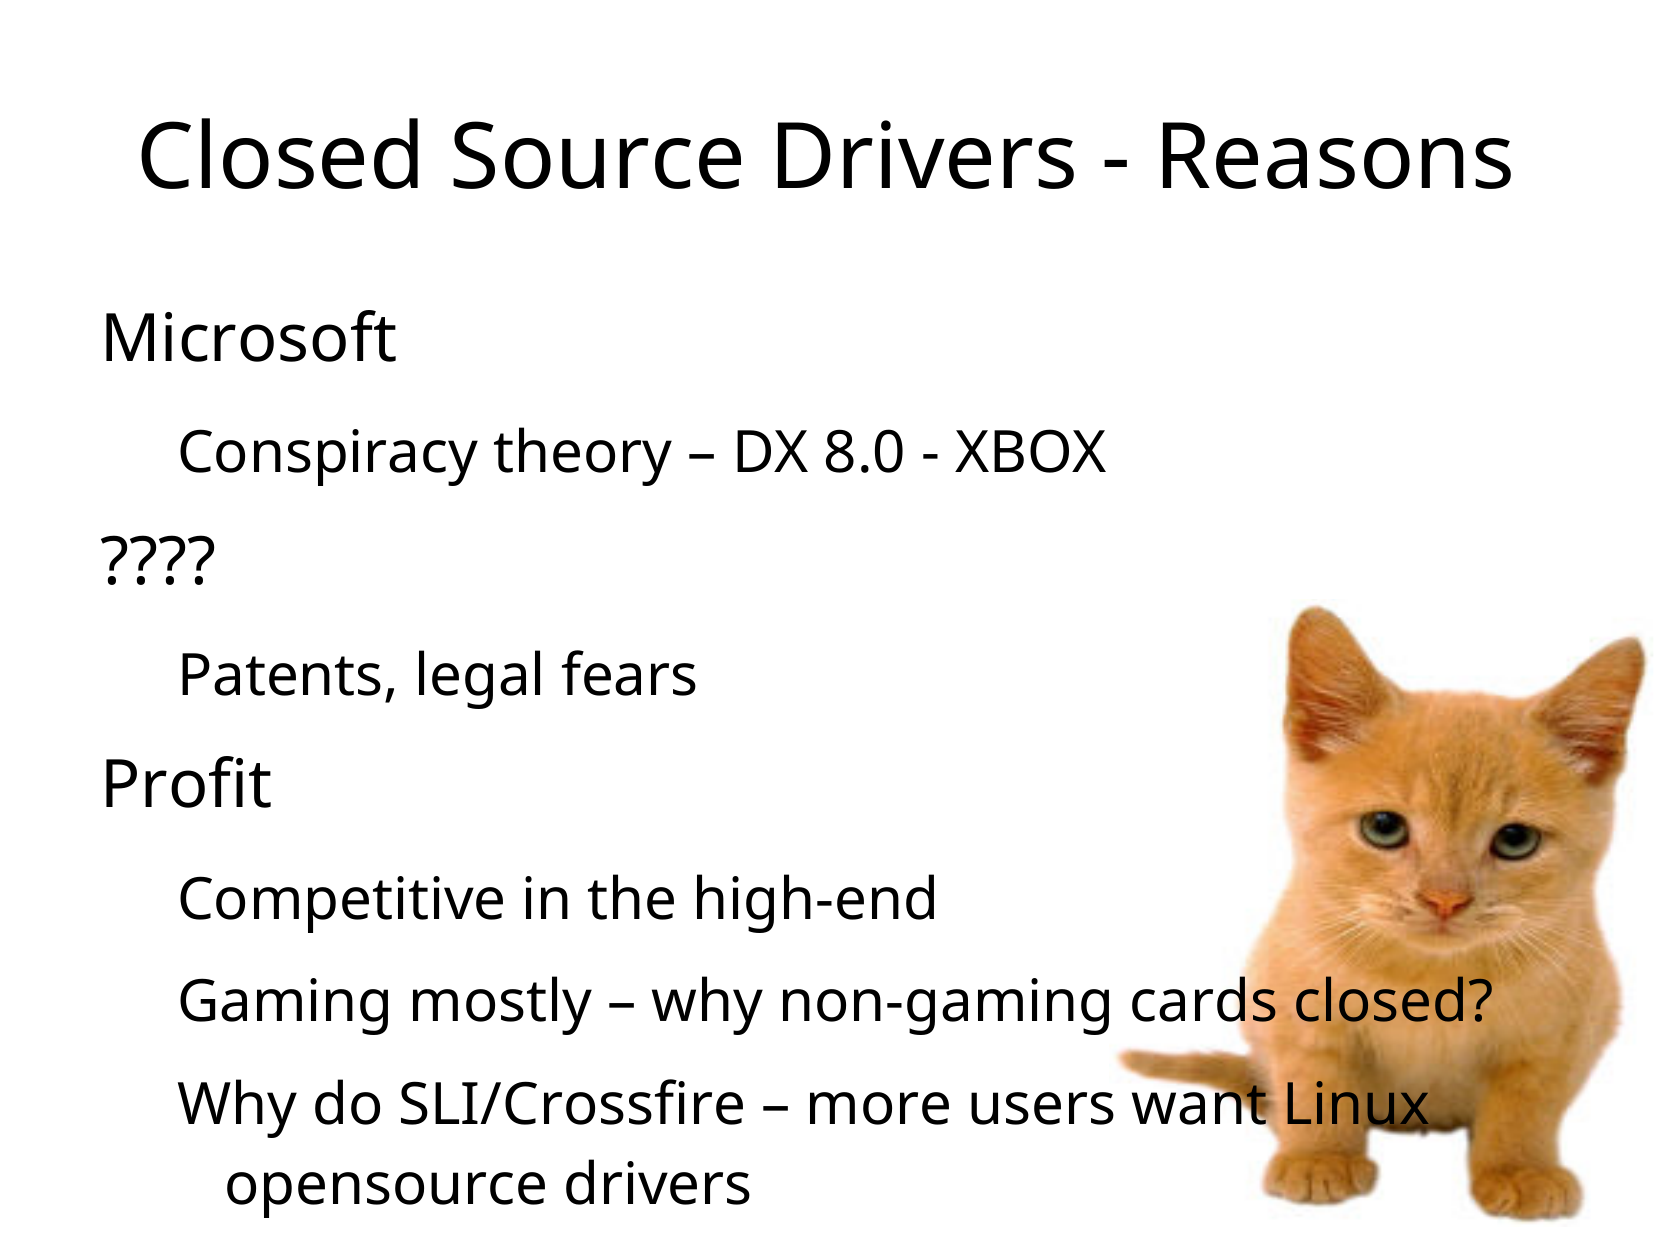

# Closed Source Drivers - Reasons
Microsoft
Conspiracy theory – DX 8.0 - XBOX
????
Patents, legal fears
Profit
Competitive in the high-end
Gaming mostly – why non-gaming cards closed?
Why do SLI/Crossfire – more users want Linux opensource drivers